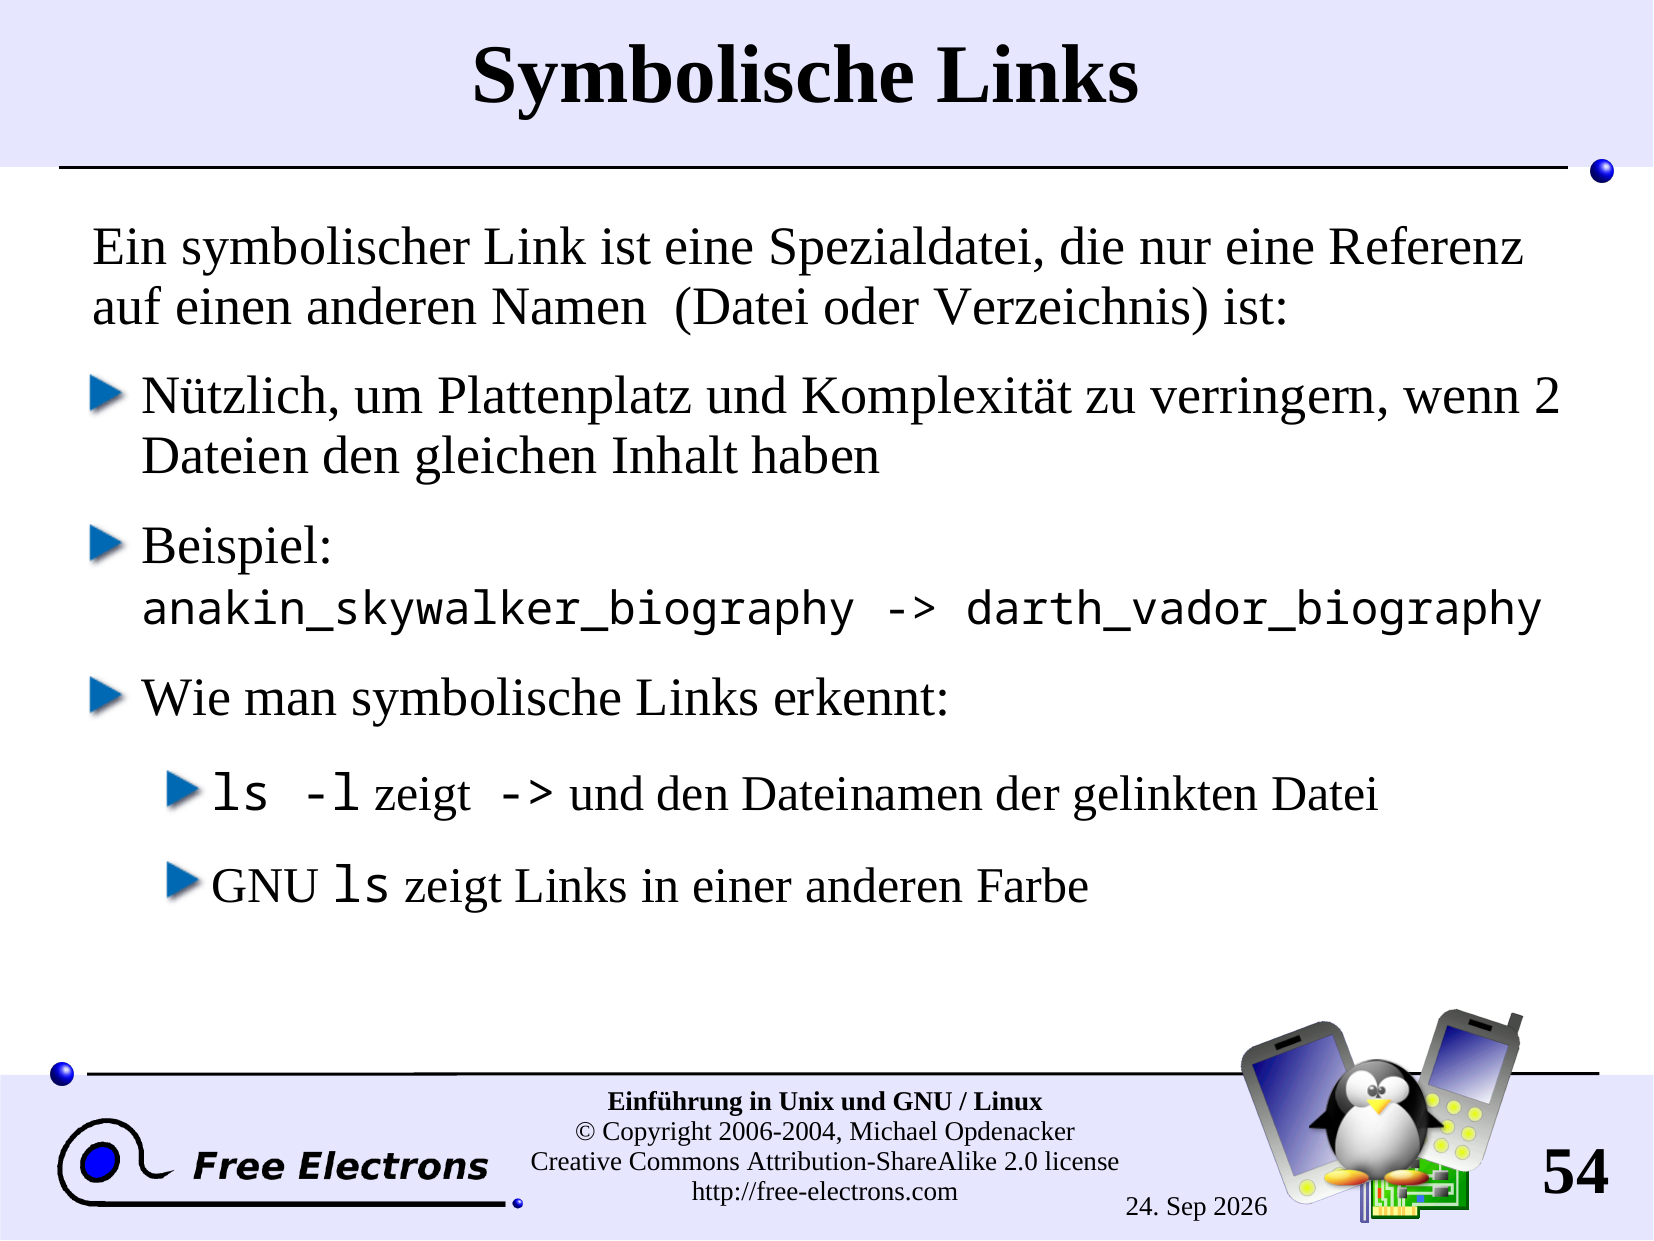

# Symbolische Links
Ein symbolischer Link ist eine Spezialdatei, die nur eine Referenz auf einen anderen Namen (Datei oder Verzeichnis) ist:
Nützlich, um Plattenplatz und Komplexität zu verringern, wenn 2 Dateien den gleichen Inhalt haben
Beispiel:
anakin_skywalker_biography -> darth_vador_biography
Wie man symbolische Links erkennt:
ls -l zeigt -> und den Dateinamen der gelinkten Datei
GNU ls zeigt Links in einer anderen Farbe